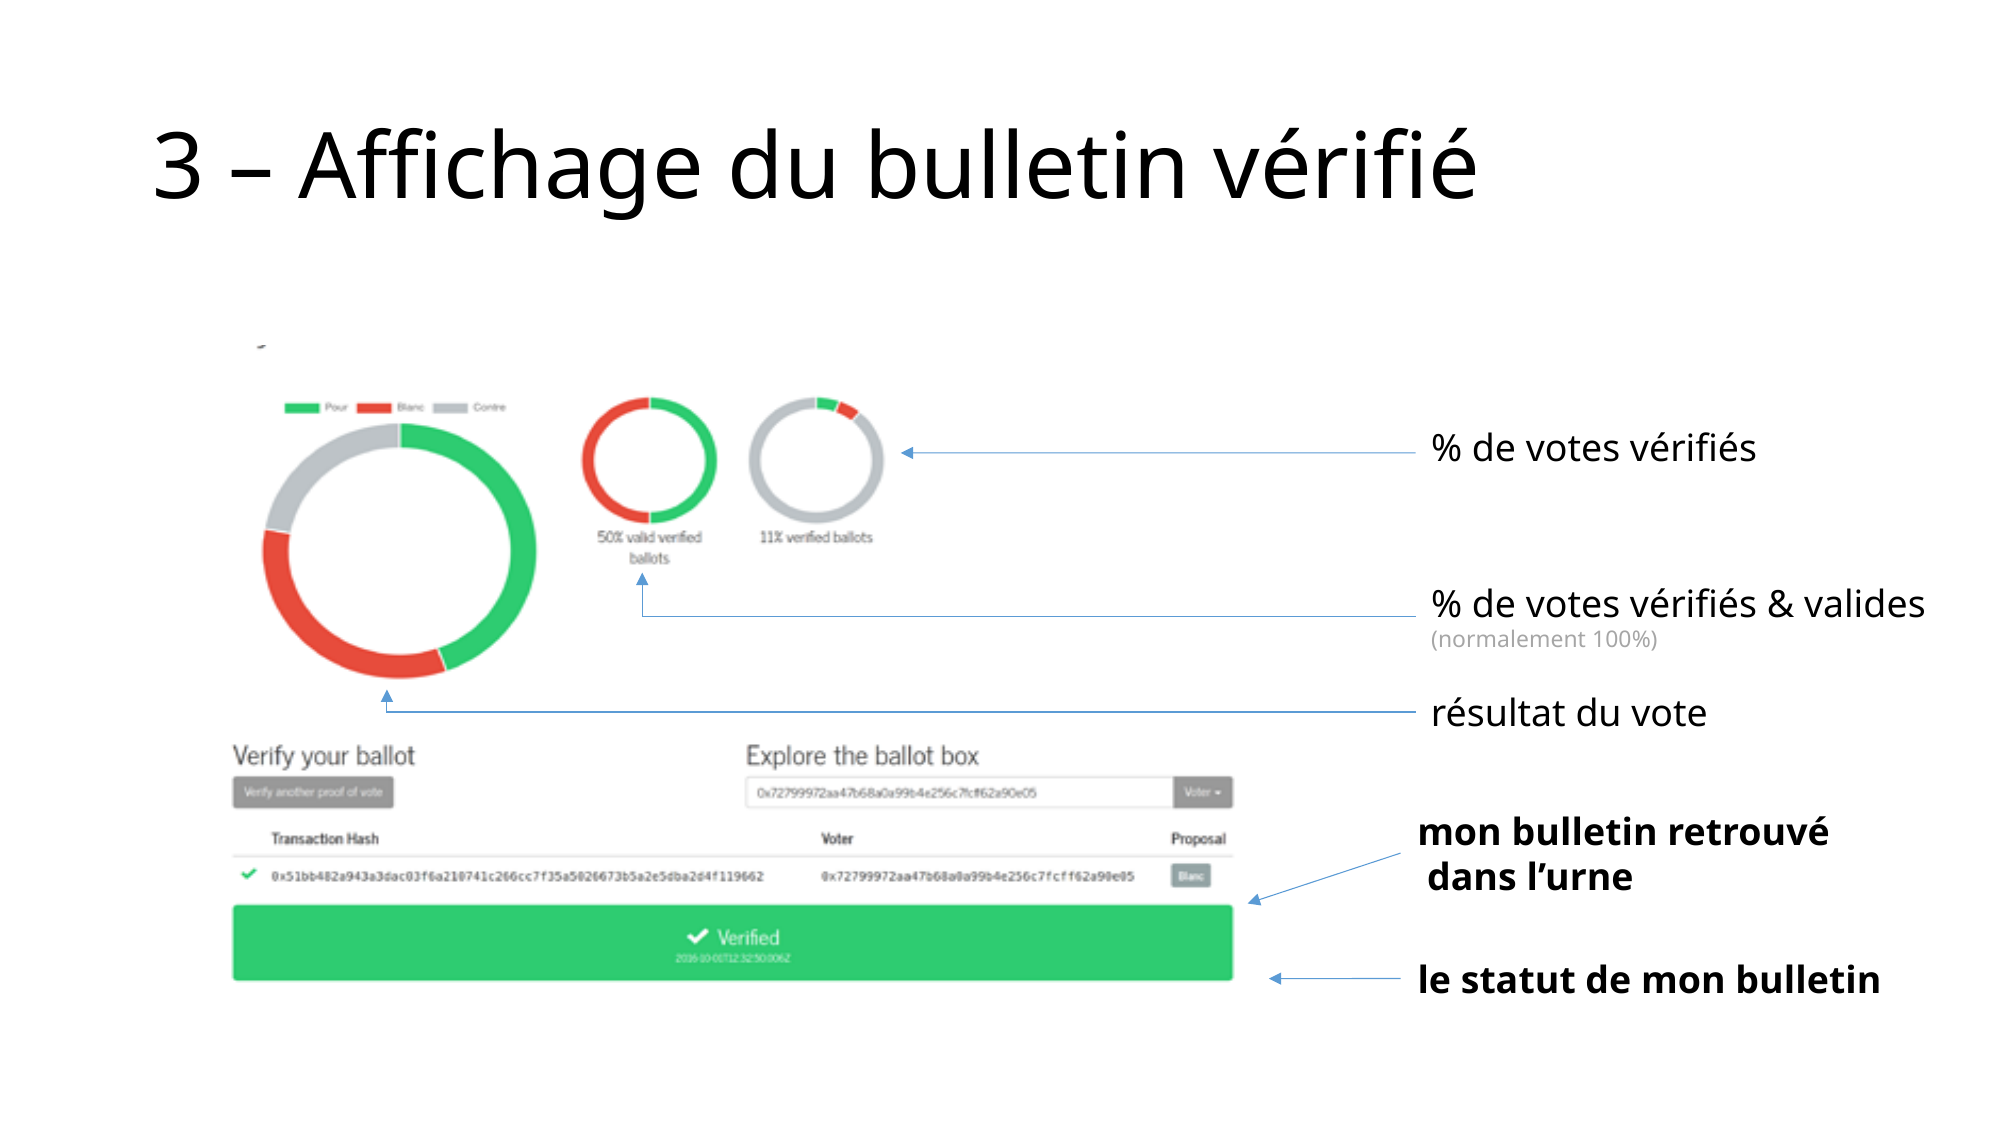

# 3 – Affichage du bulletin vérifié
% de votes vérifiés
% de votes vérifiés & valides
(normalement 100%)
résultat du vote
mon bulletin retrouvé
 dans l’urne
le statut de mon bulletin